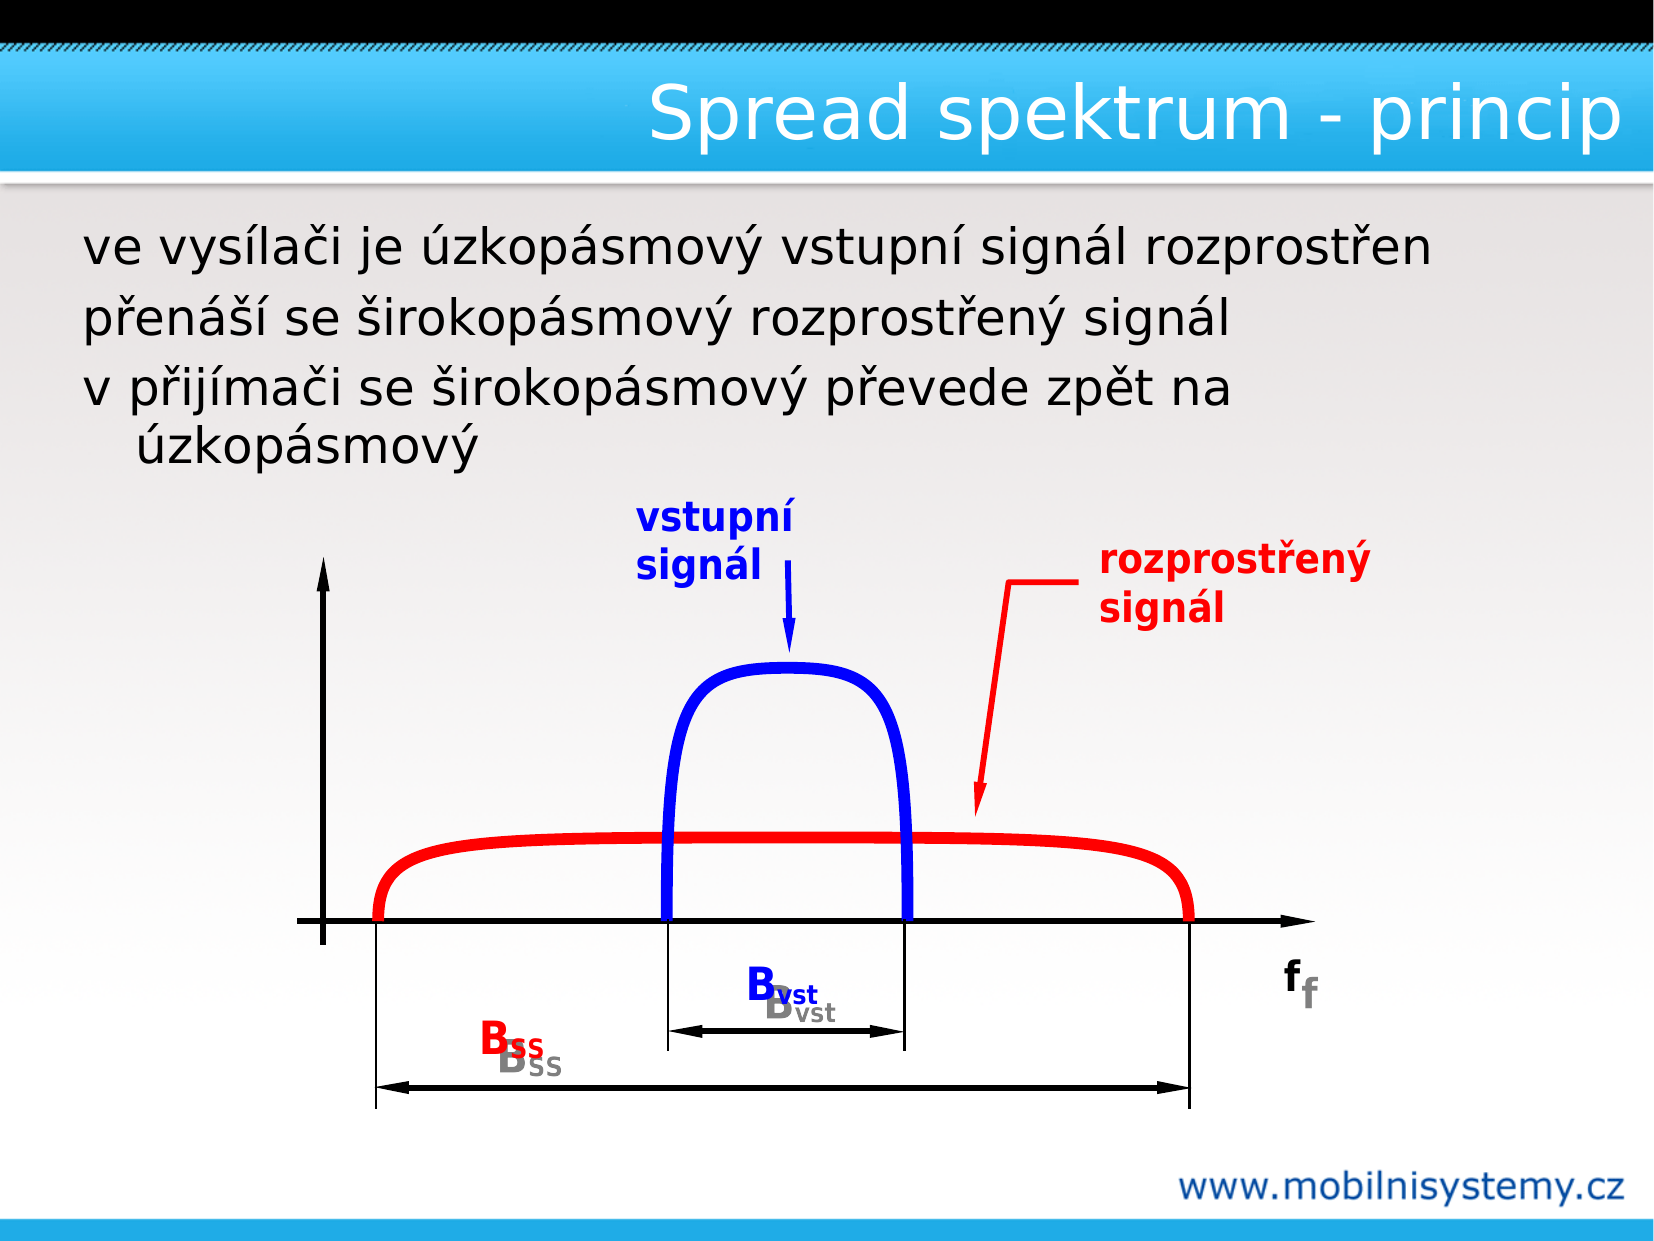

# Spread spektrum - princip
ve vysílači je úzkopásmový vstupní signál rozprostřen
přenáší se širokopásmový rozprostřený signál
v přijímači se širokopásmový převede zpět na úzkopásmový
vstupní
signál
Bvst
rozprostřený
signál
BSS
f